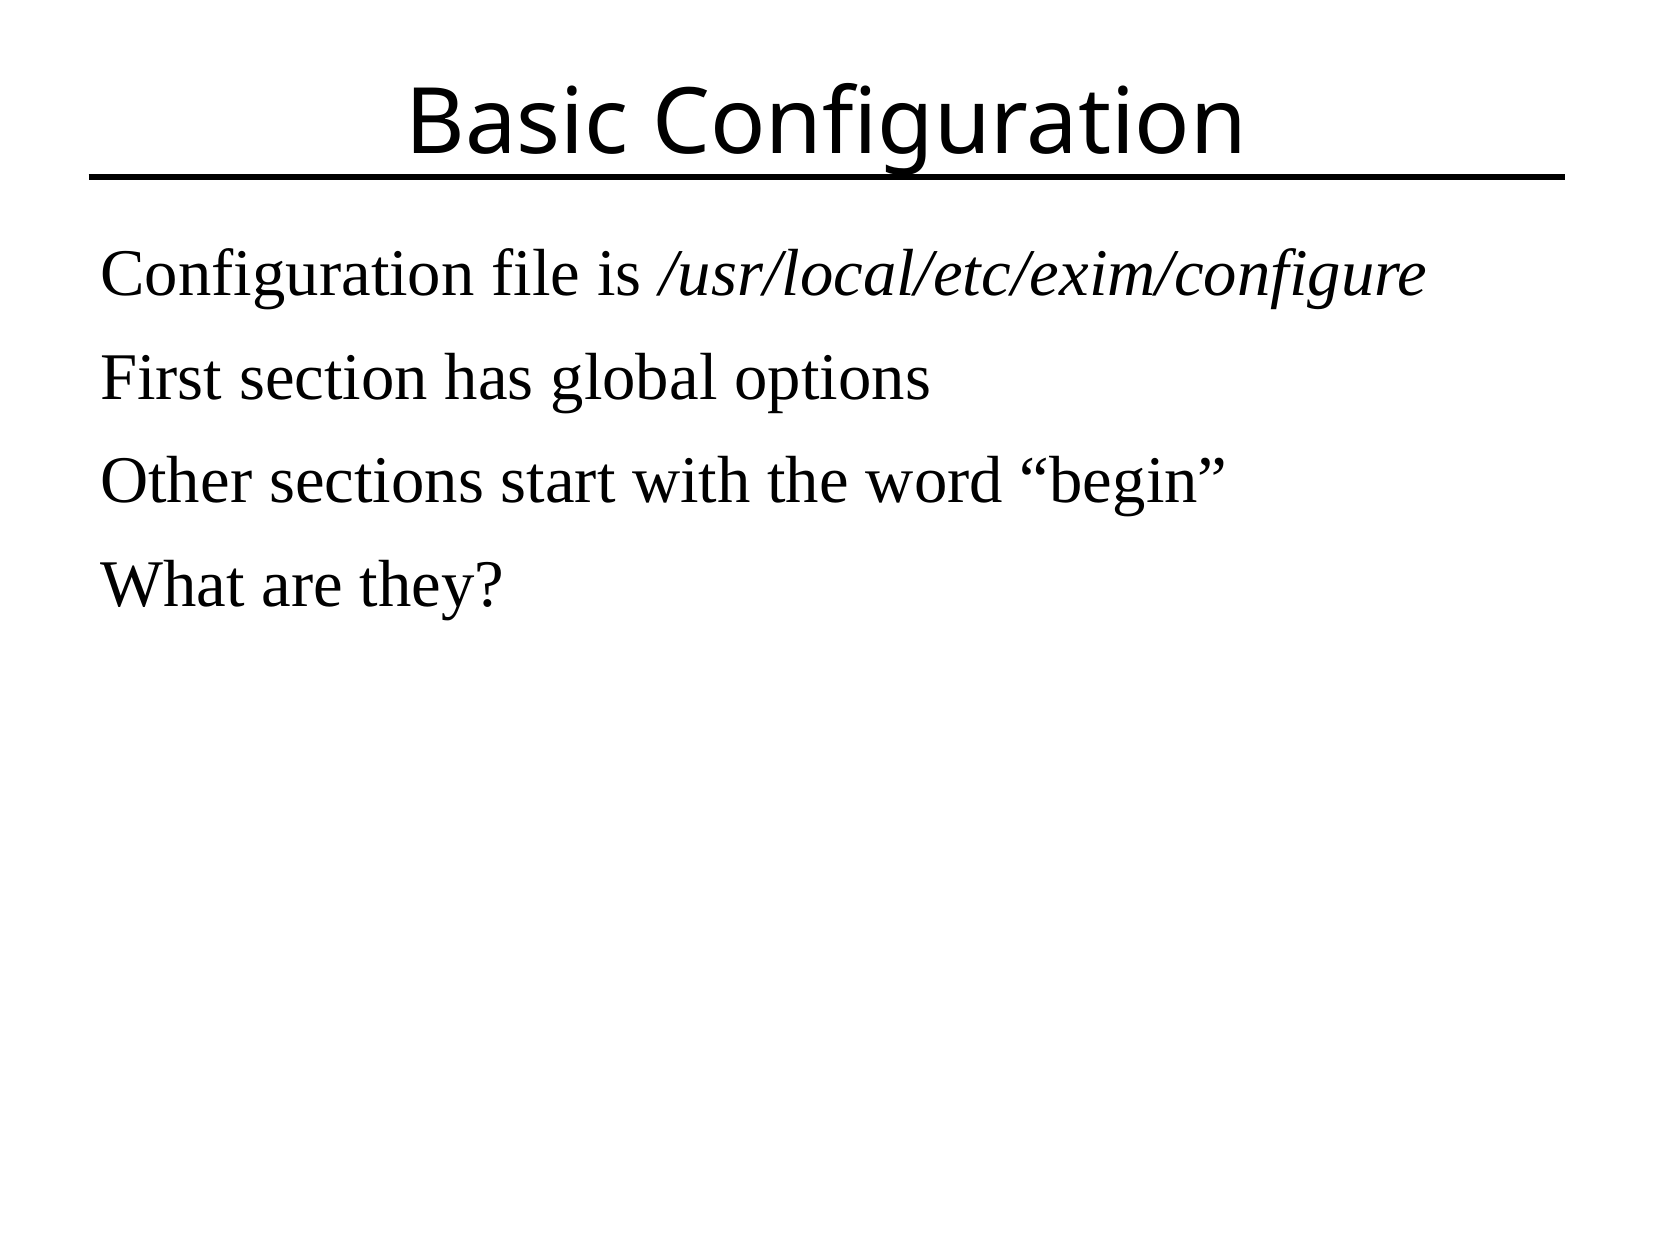

# Basic Configuration
Configuration file is /usr/local/etc/exim/configure
First section has global options
Other sections start with the word “begin”
What are they?